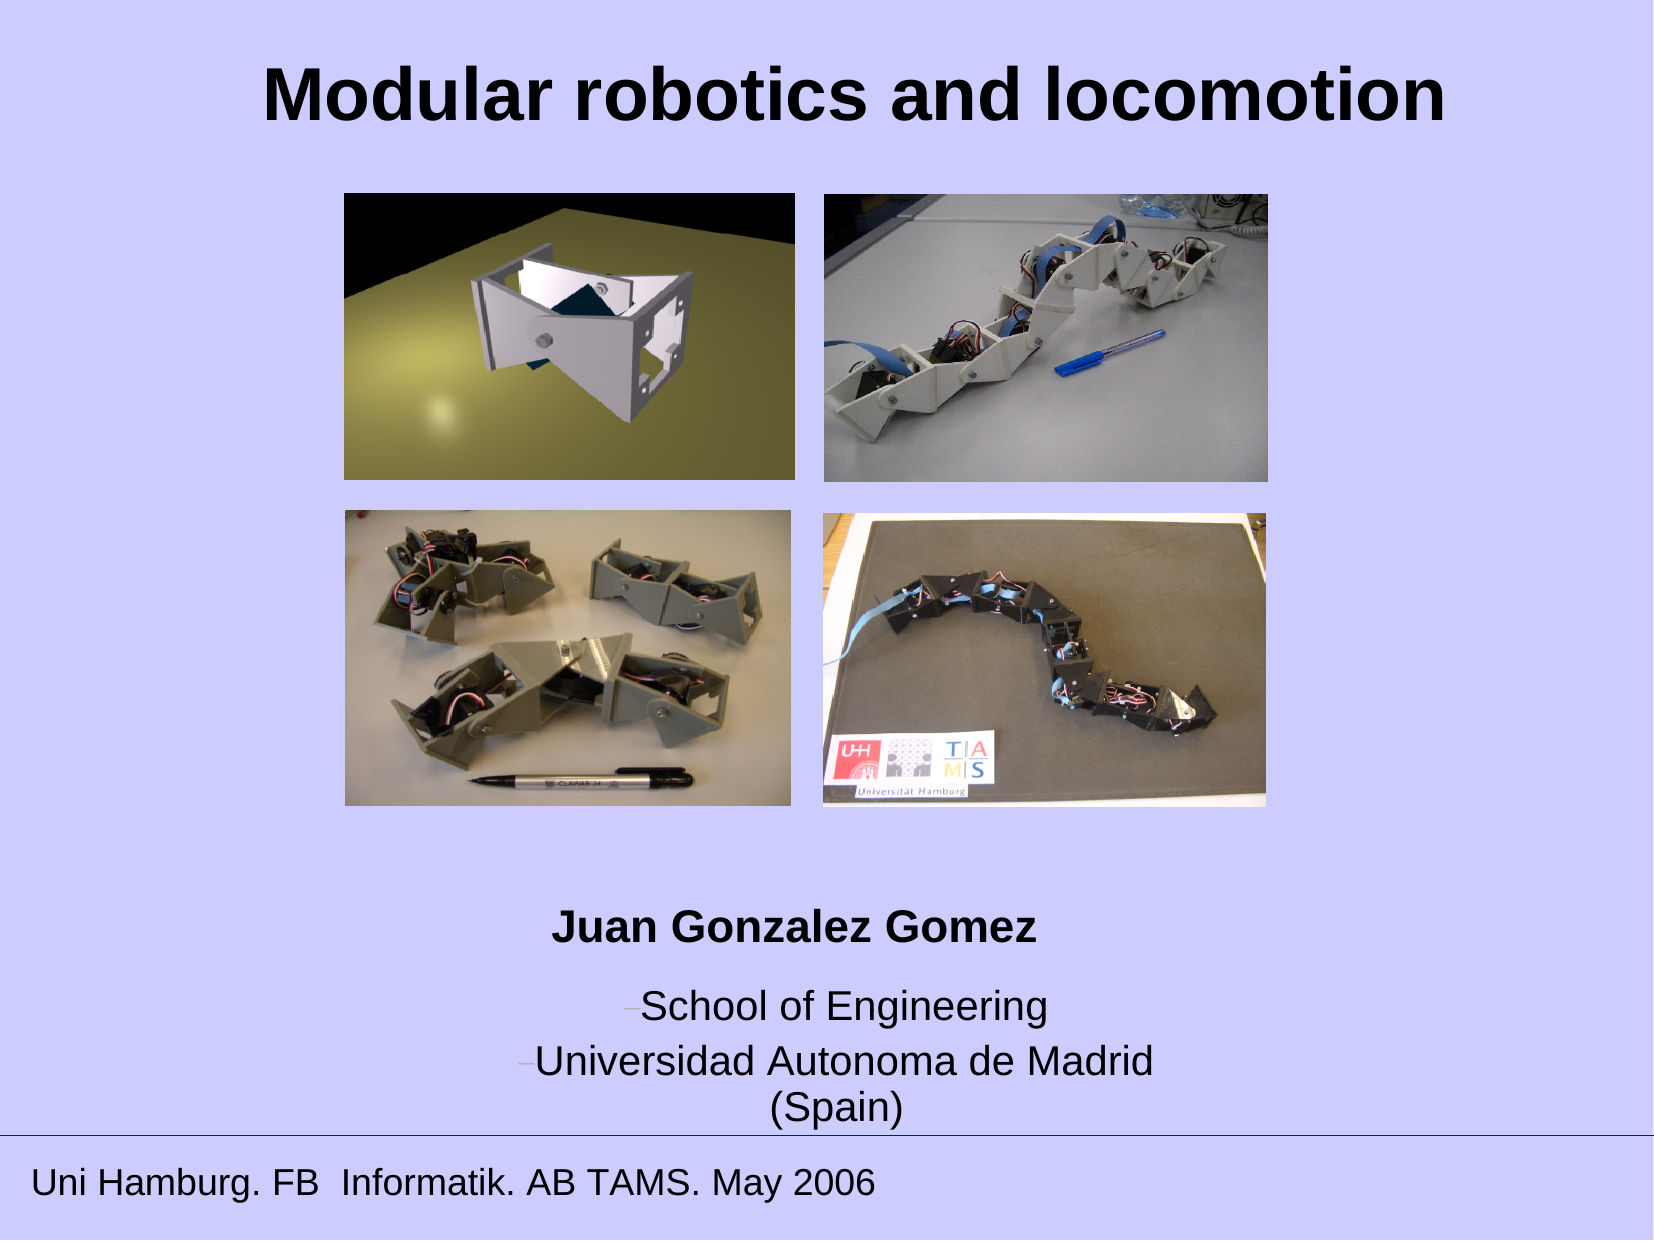

Modular robotics and locomotion
Juan Gonzalez Gomez
School of Engineering
Universidad Autonoma de Madrid (Spain)
Uni Hamburg. FB Informatik. AB TAMS. May 2006